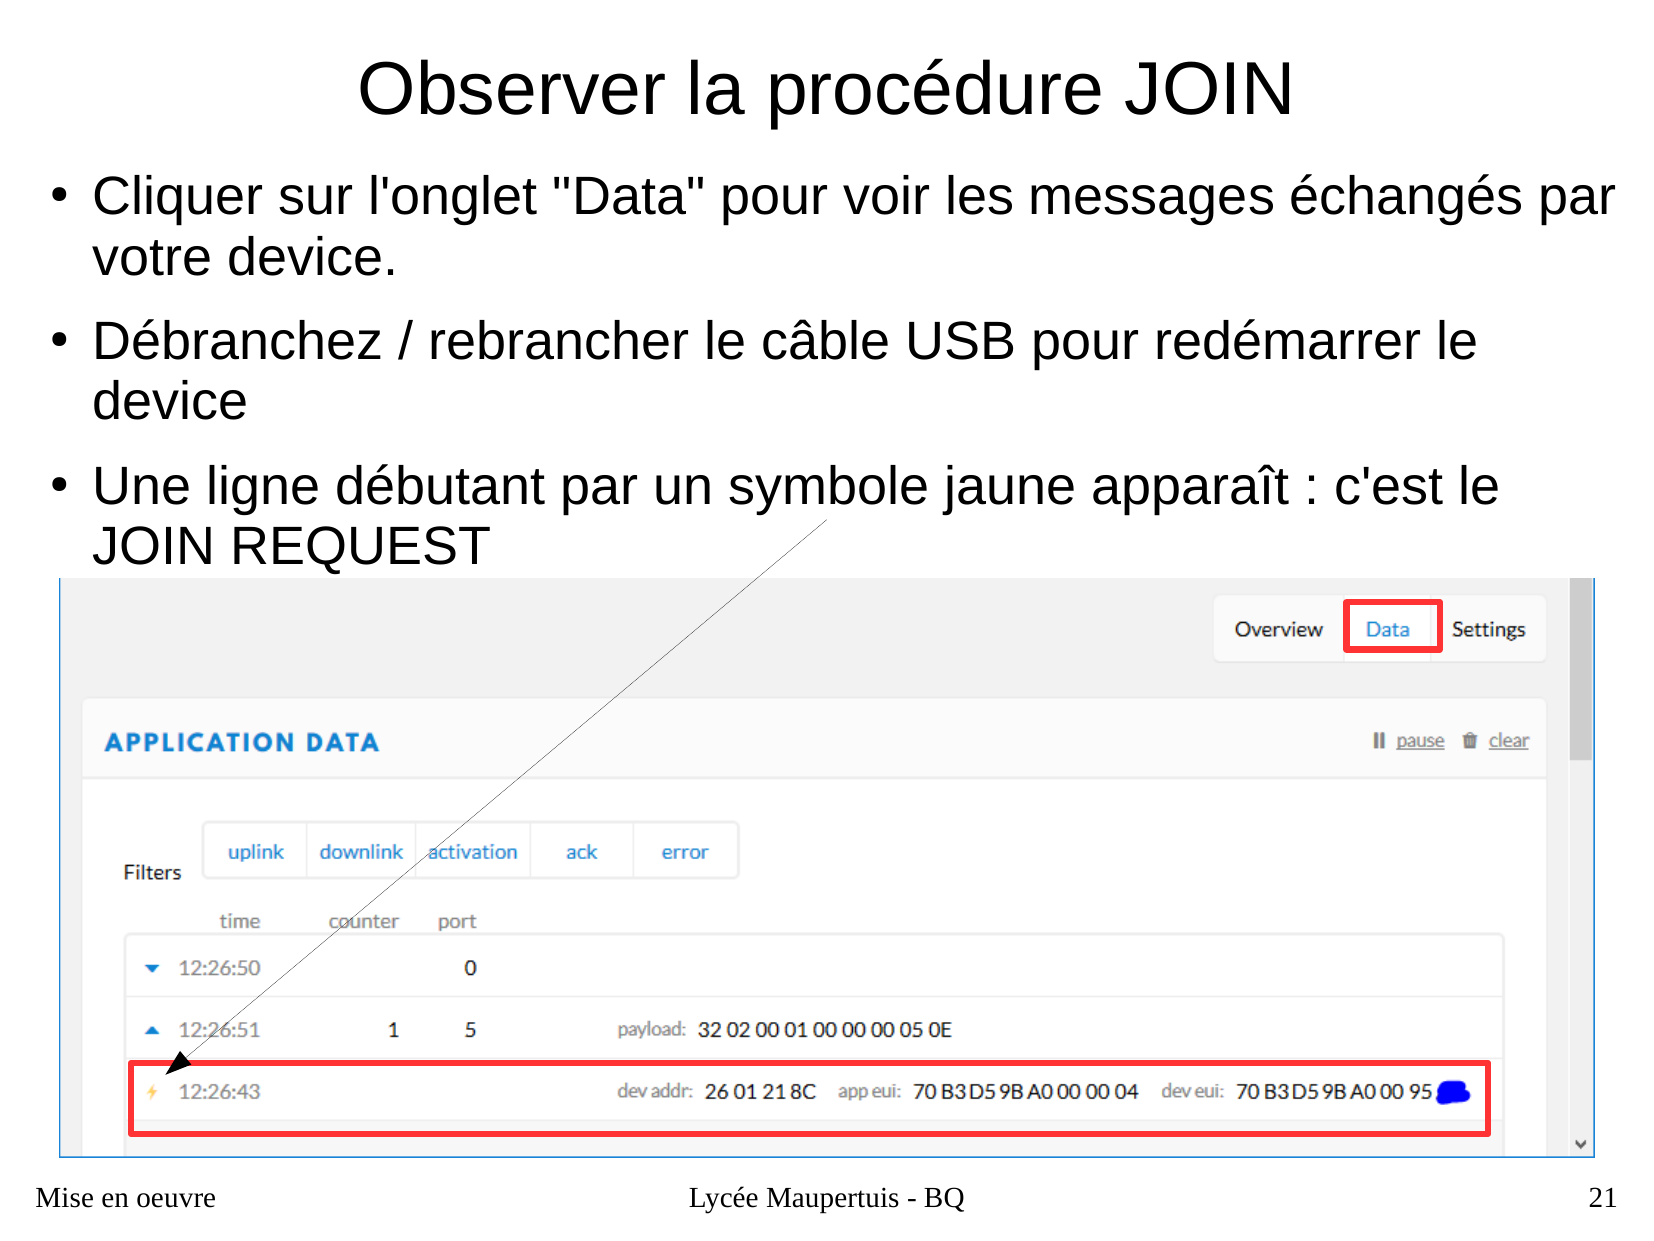

# Observer la procédure JOIN
Cliquer sur l'onglet "Data" pour voir les messages échangés par votre device.
Débranchez / rebrancher le câble USB pour redémarrer le device
Une ligne débutant par un symbole jaune apparaît : c'est le JOIN REQUEST
Mise en oeuvre
Lycée Maupertuis - BQ
21